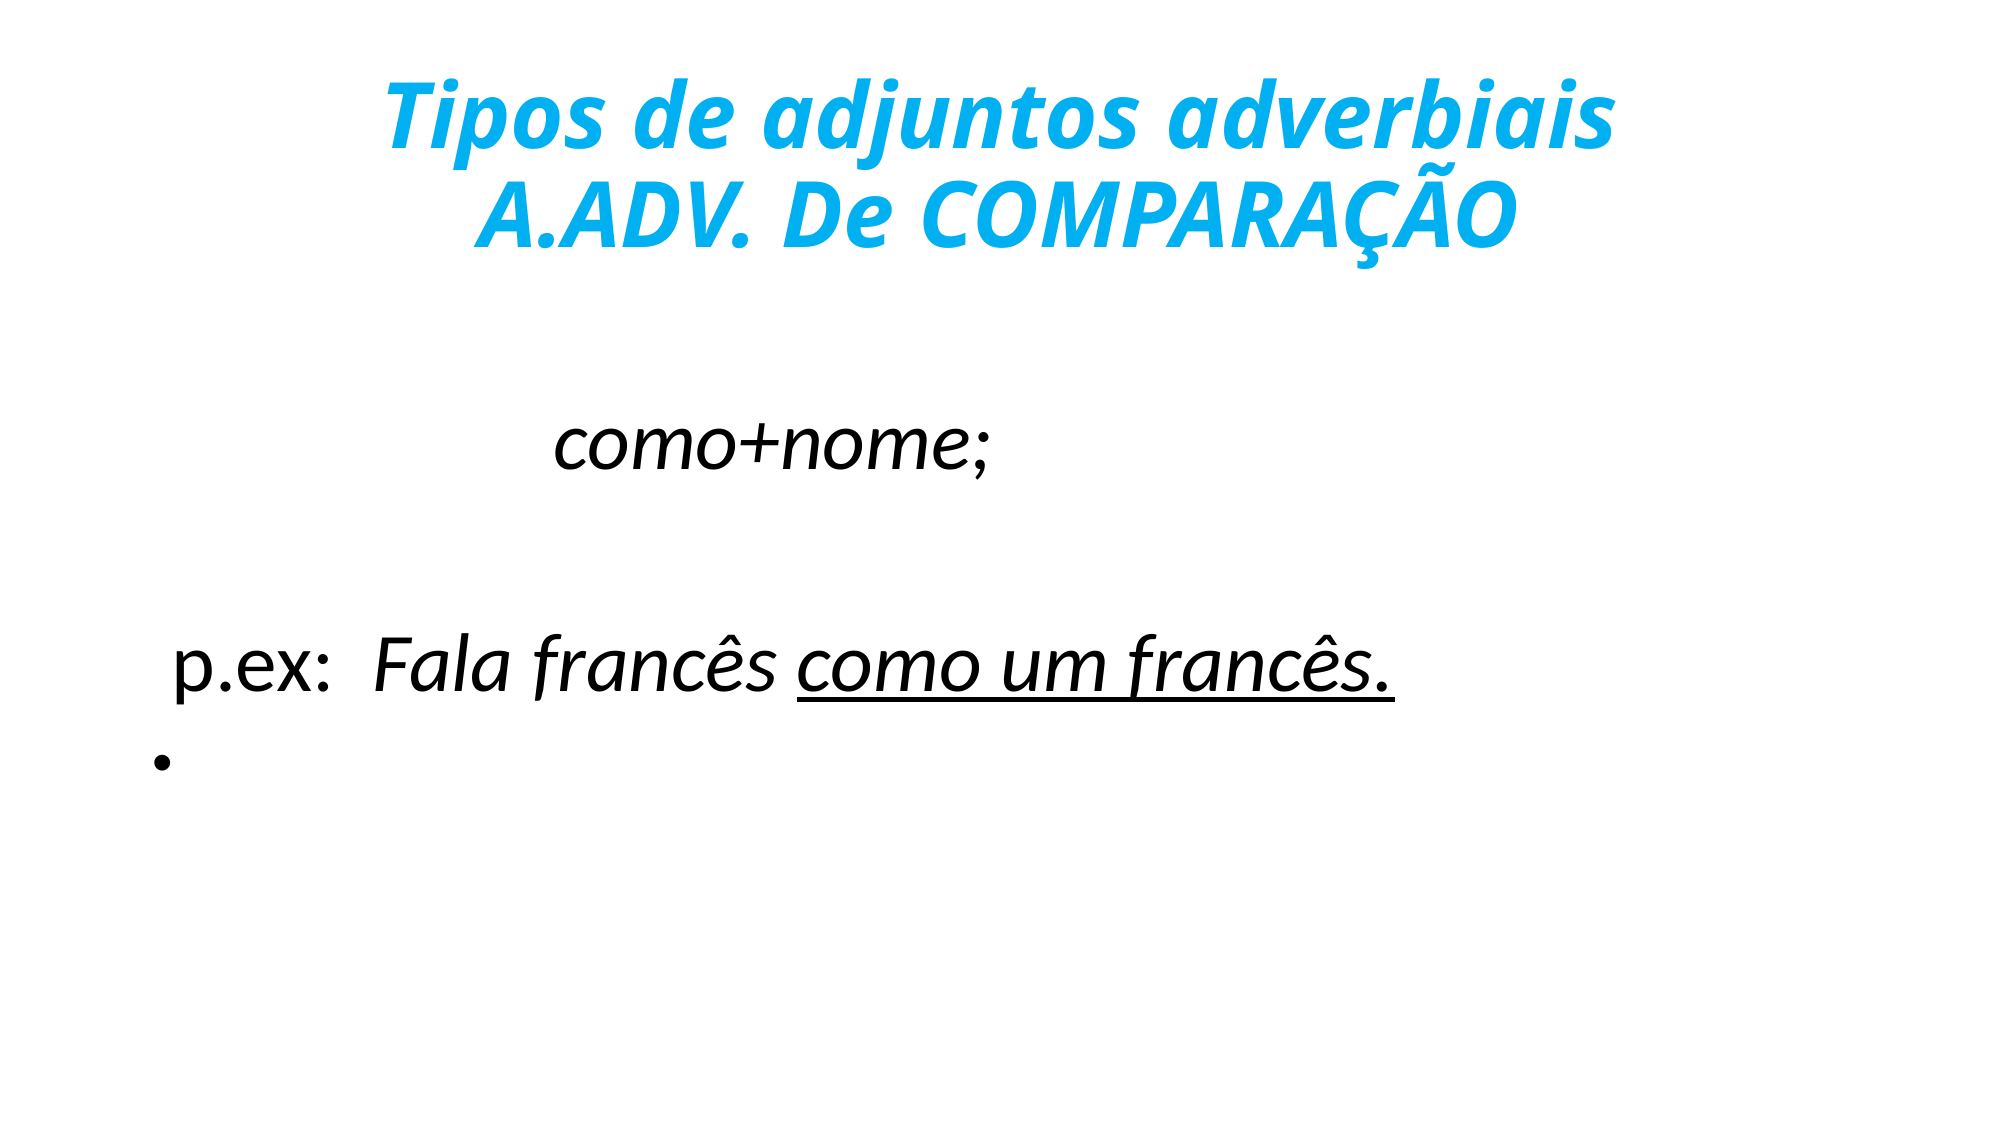

# Tipos de adjuntos adverbiais A.ADV. De COMPARAÇÃO
como+nome;
 p.ex: Fala francês como um francês.